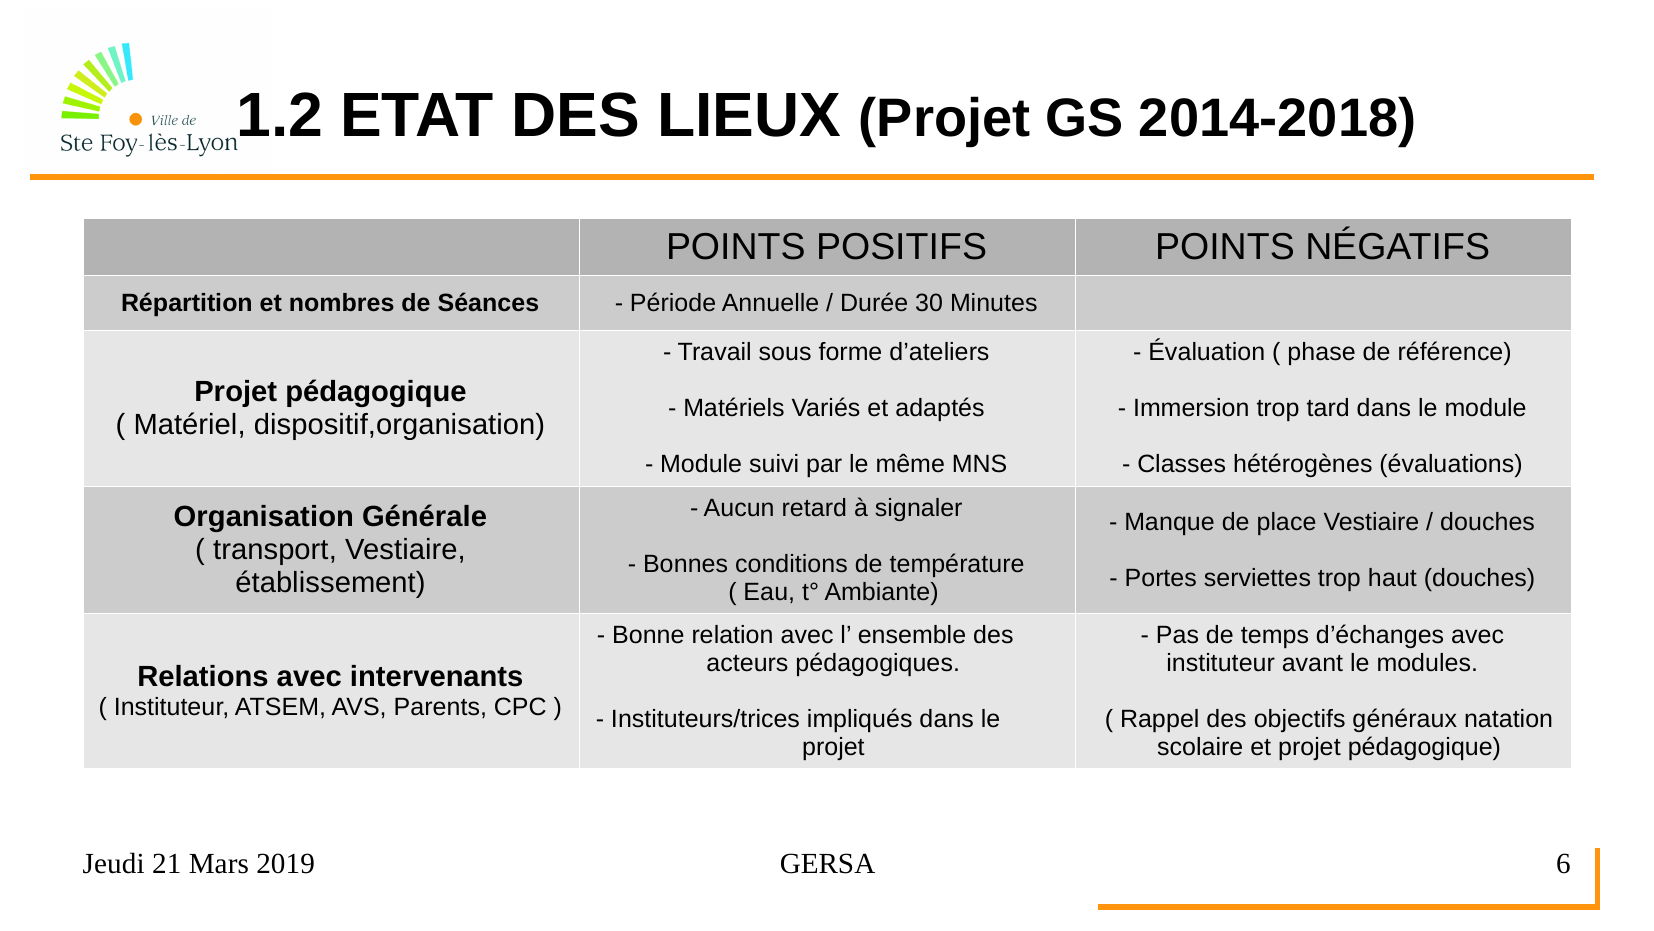

# 1.2 ETAT DES LIEUX (Projet GS 2014-2018)
| | POINTS POSITIFS | POINTS NÉGATIFS |
| --- | --- | --- |
| Répartition et nombres de Séances | - Période Annuelle / Durée 30 Minutes | |
| Projet pédagogique ( Matériel, dispositif,organisation) | - Travail sous forme d’ateliers - Matériels Variés et adaptés - Module suivi par le même MNS | - Évaluation ( phase de référence) - Immersion trop tard dans le module - Classes hétérogènes (évaluations) |
| Organisation Générale ( transport, Vestiaire, établissement) | - Aucun retard à signaler - Bonnes conditions de température ( Eau, t° Ambiante) | - Manque de place Vestiaire / douches - Portes serviettes trop haut (douches) |
| Relations avec intervenants ( Instituteur, ATSEM, AVS, Parents, CPC ) | - Bonne relation avec l’ ensemble des acteurs pédagogiques. - Instituteurs/trices impliqués dans le projet | - Pas de temps d’échanges avec instituteur avant le modules. ( Rappel des objectifs généraux natation scolaire et projet pédagogique) |
Service référent - jj/mm/aaaa
6